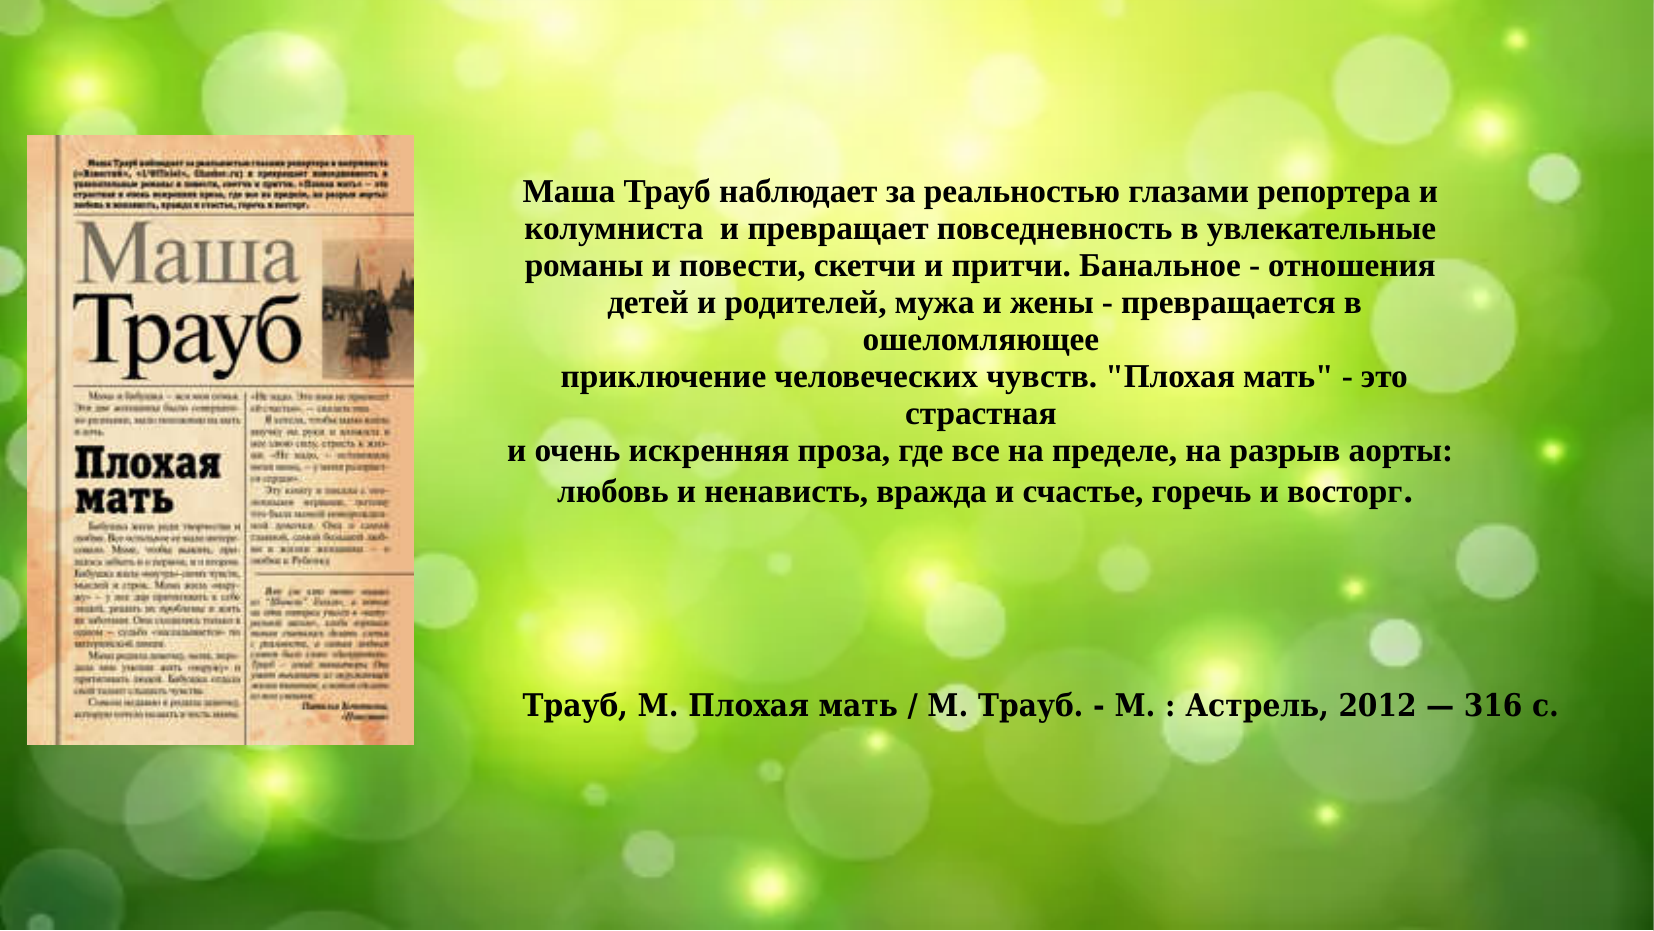

Маша Трауб наблюдает за реальностью глазами репортера и
колумниста и превращает повседневность в увлекательные
романы и повести, скетчи и притчи. Банальное - отношения
детей и родителей, мужа и жены - превращается в ошеломляющее
приключение человеческих чувств. "Плохая мать" - это страстная
и очень искренняя проза, где все на пределе, на разрыв аорты:
любовь и ненависть, вражда и счастье, горечь и восторг.
Трауб, М. Плохая мать / М. Трауб. - М. : Астрель, 2012 — 316 с.